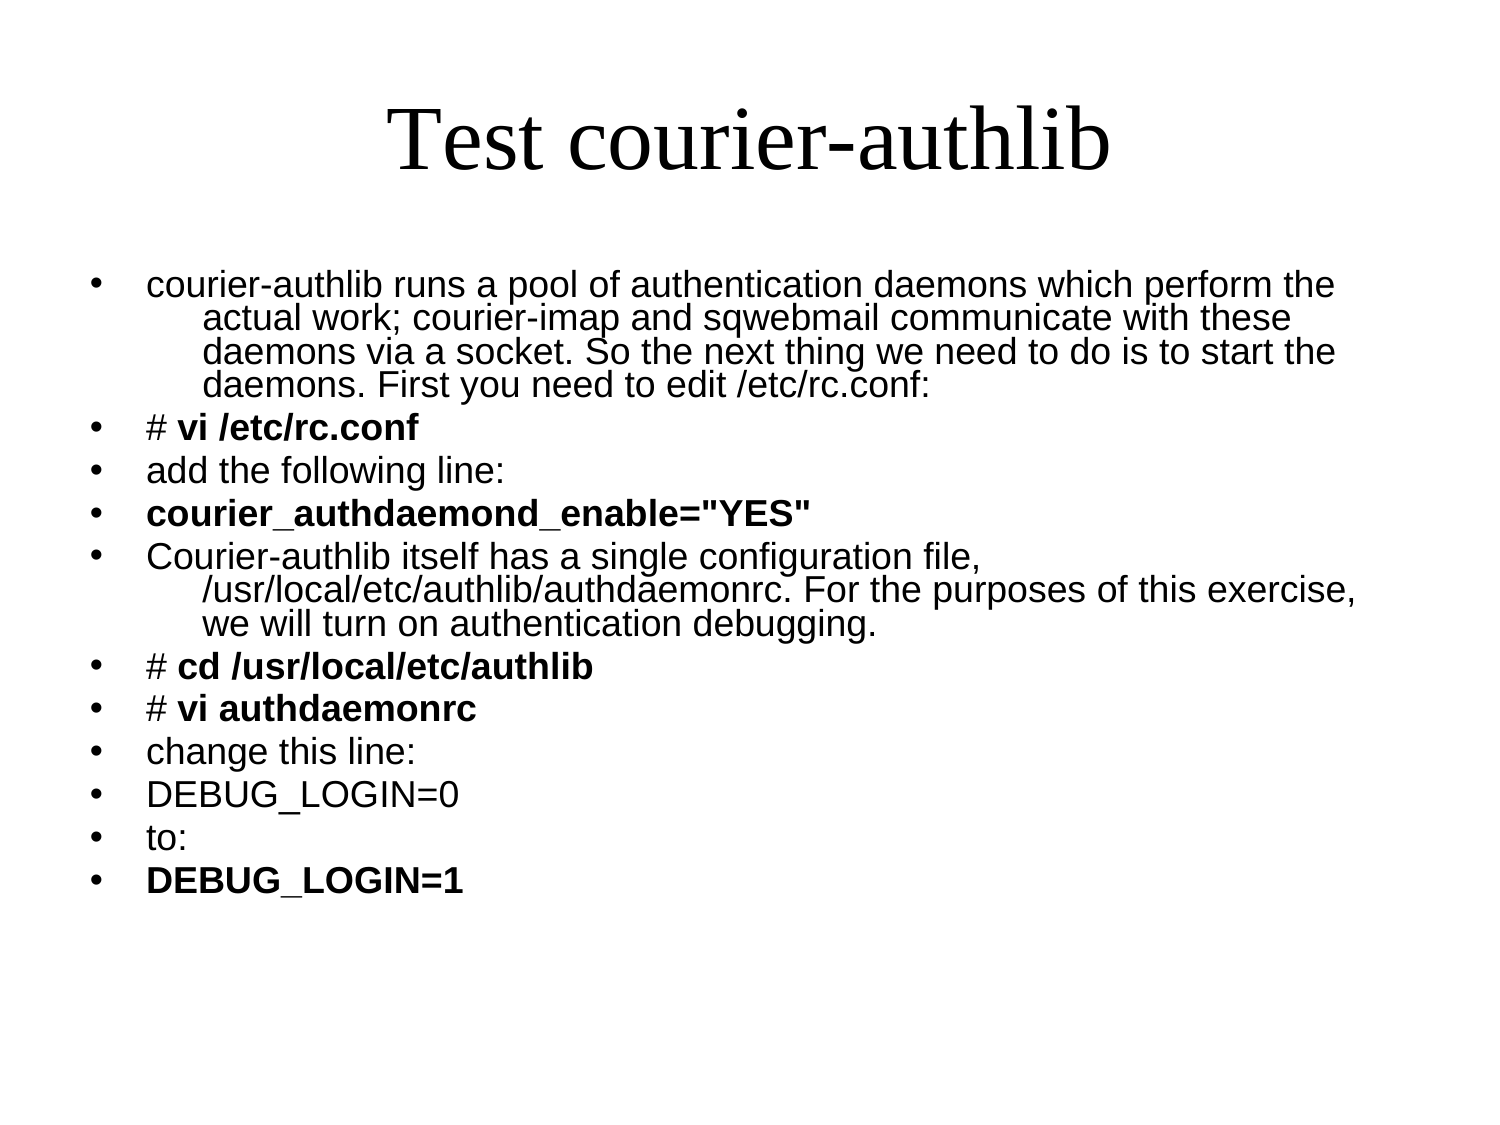

# Test courier-authlib
courier-authlib runs a pool of authentication daemons which perform the actual work; courier-imap and sqwebmail communicate with these daemons via a socket. So the next thing we need to do is to start the daemons. First you need to edit /etc/rc.conf:
# vi /etc/rc.conf
add the following line:
courier_authdaemond_enable="YES"
Courier-authlib itself has a single configuration file, /usr/local/etc/authlib/authdaemonrc. For the purposes of this exercise, we will turn on authentication debugging.
# cd /usr/local/etc/authlib
# vi authdaemonrc
change this line:
DEBUG_LOGIN=0
to:
DEBUG_LOGIN=1